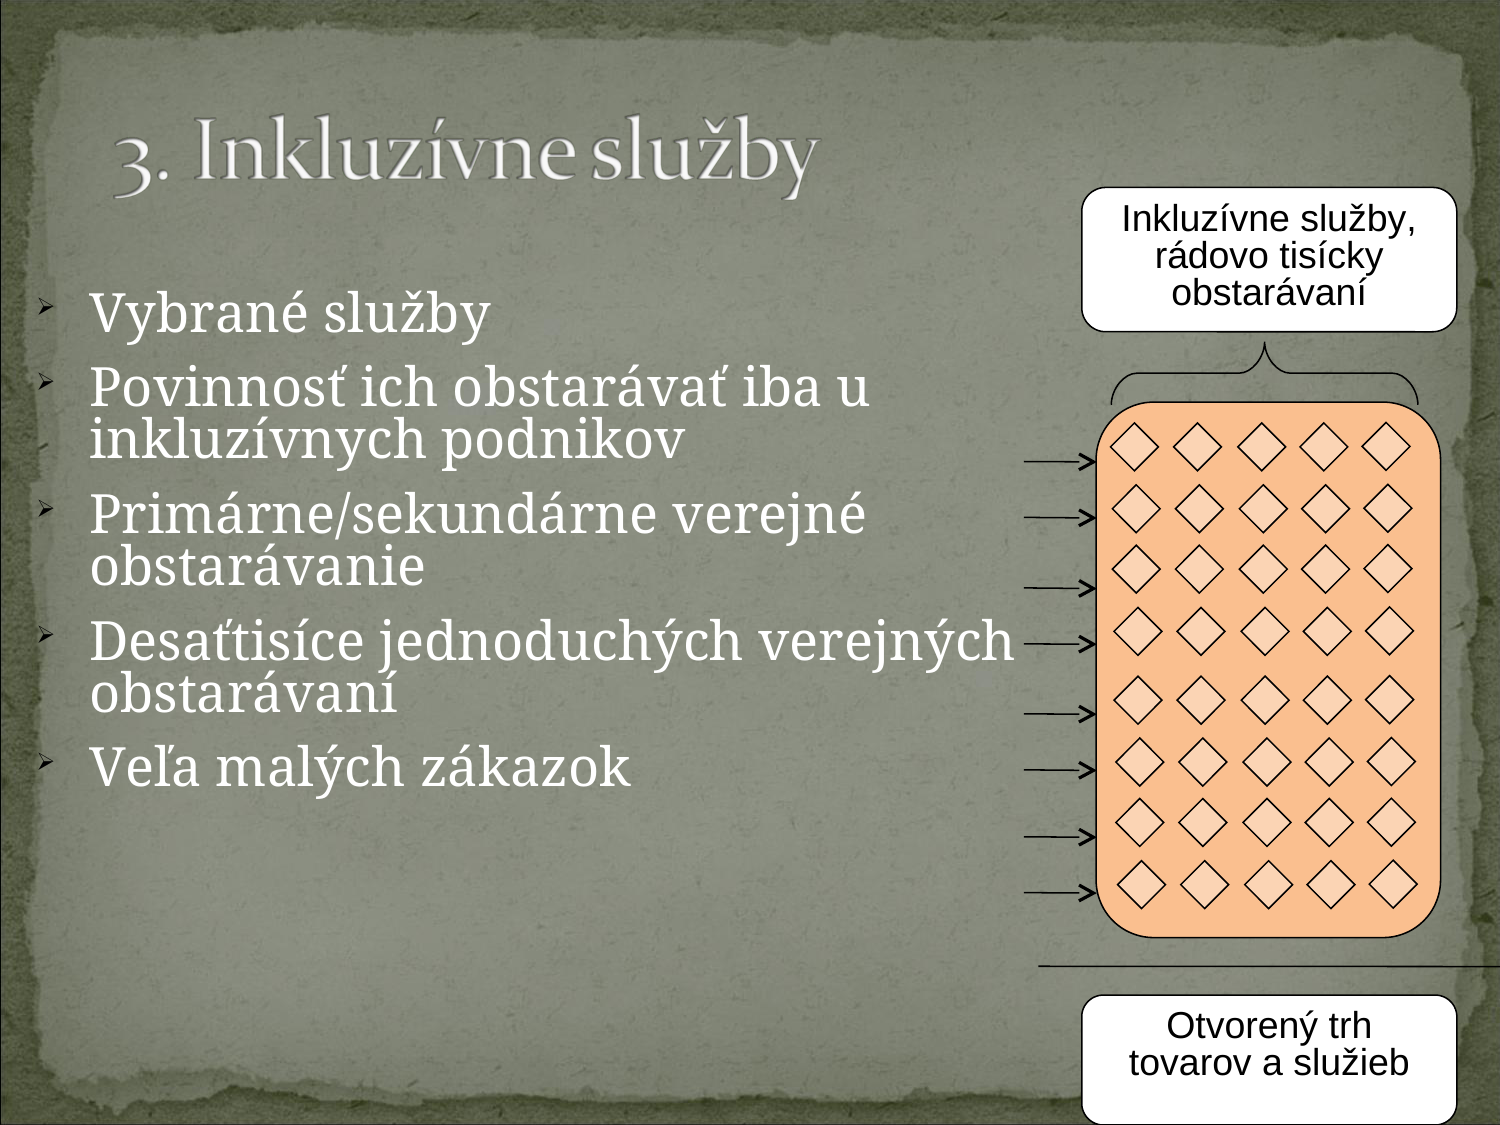

Inkluzívne služby, rádovo tisícky obstarávaní
Otvorený trh tovarov a služieb
# Vybrané služby
Povinnosť ich obstarávať iba u inkluzívnych podnikov
Primárne/sekundárne verejné obstarávanie
Desaťtisíce jednoduchých verejných obstarávaní
Veľa malých zákazok